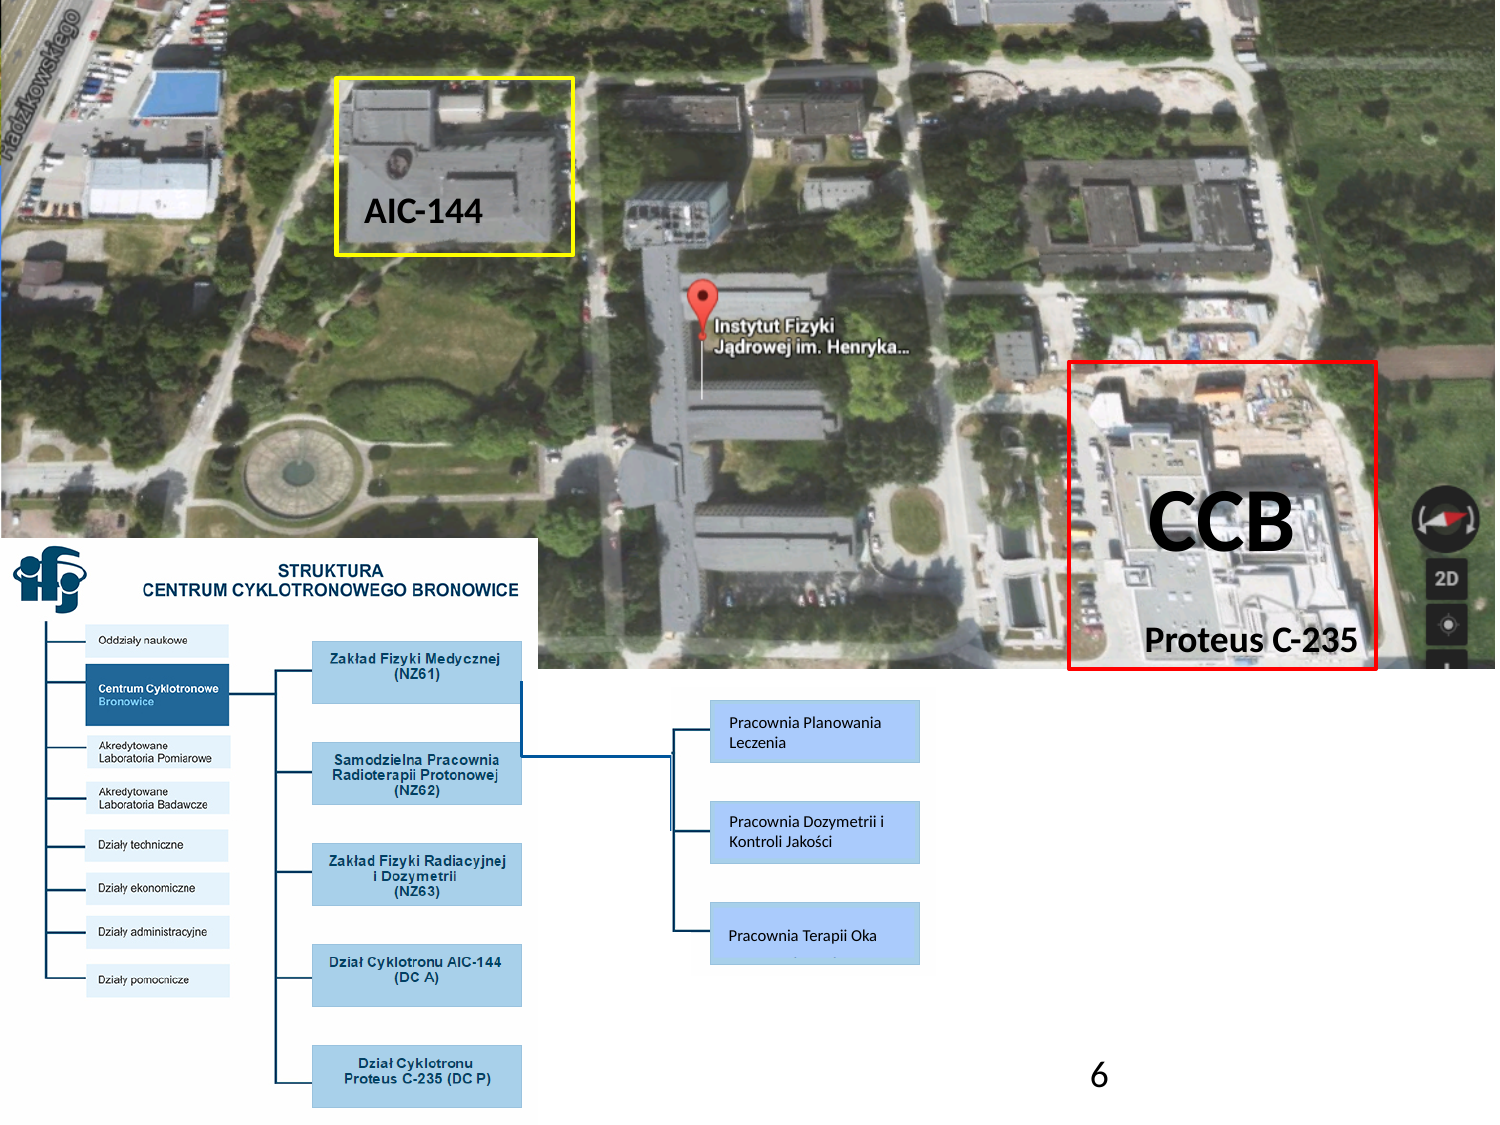

AIC-144
CCB
Proteus C-235
Pracownia Planowania Leczenia
Pracownia Dozymetrii i Kontroli Jakości
Pracownia Terapii Oka